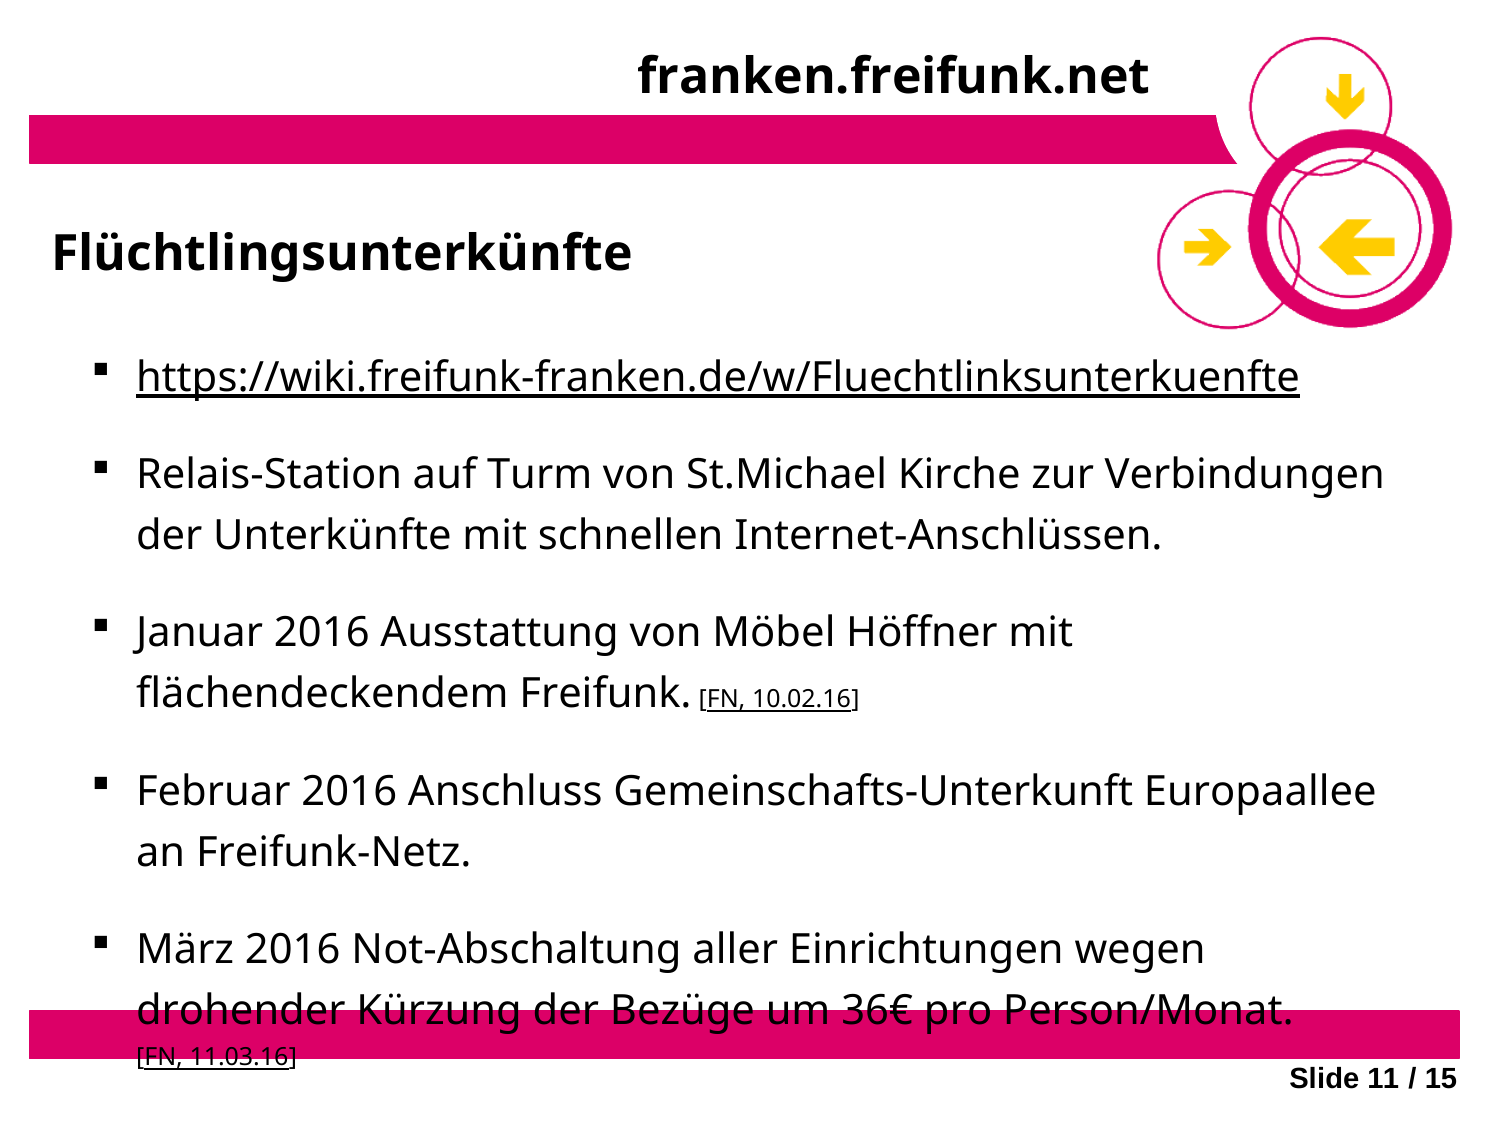

Flüchtlingsunterkünfte
https://wiki.freifunk-franken.de/w/Fluechtlinksunterkuenfte
Relais-Station auf Turm von St.Michael Kirche zur Verbindungen der Unterkünfte mit schnellen Internet-Anschlüssen.
Januar 2016 Ausstattung von Möbel Höffner mit flächendeckendem Freifunk. [FN, 10.02.16]
Februar 2016 Anschluss Gemeinschafts-Unterkunft Europaallee an Freifunk-Netz.
März 2016 Not-Abschaltung aller Einrichtungen wegen drohender Kürzung der Bezüge um 36€ pro Person/Monat.
[FN, 11.03.16]
11